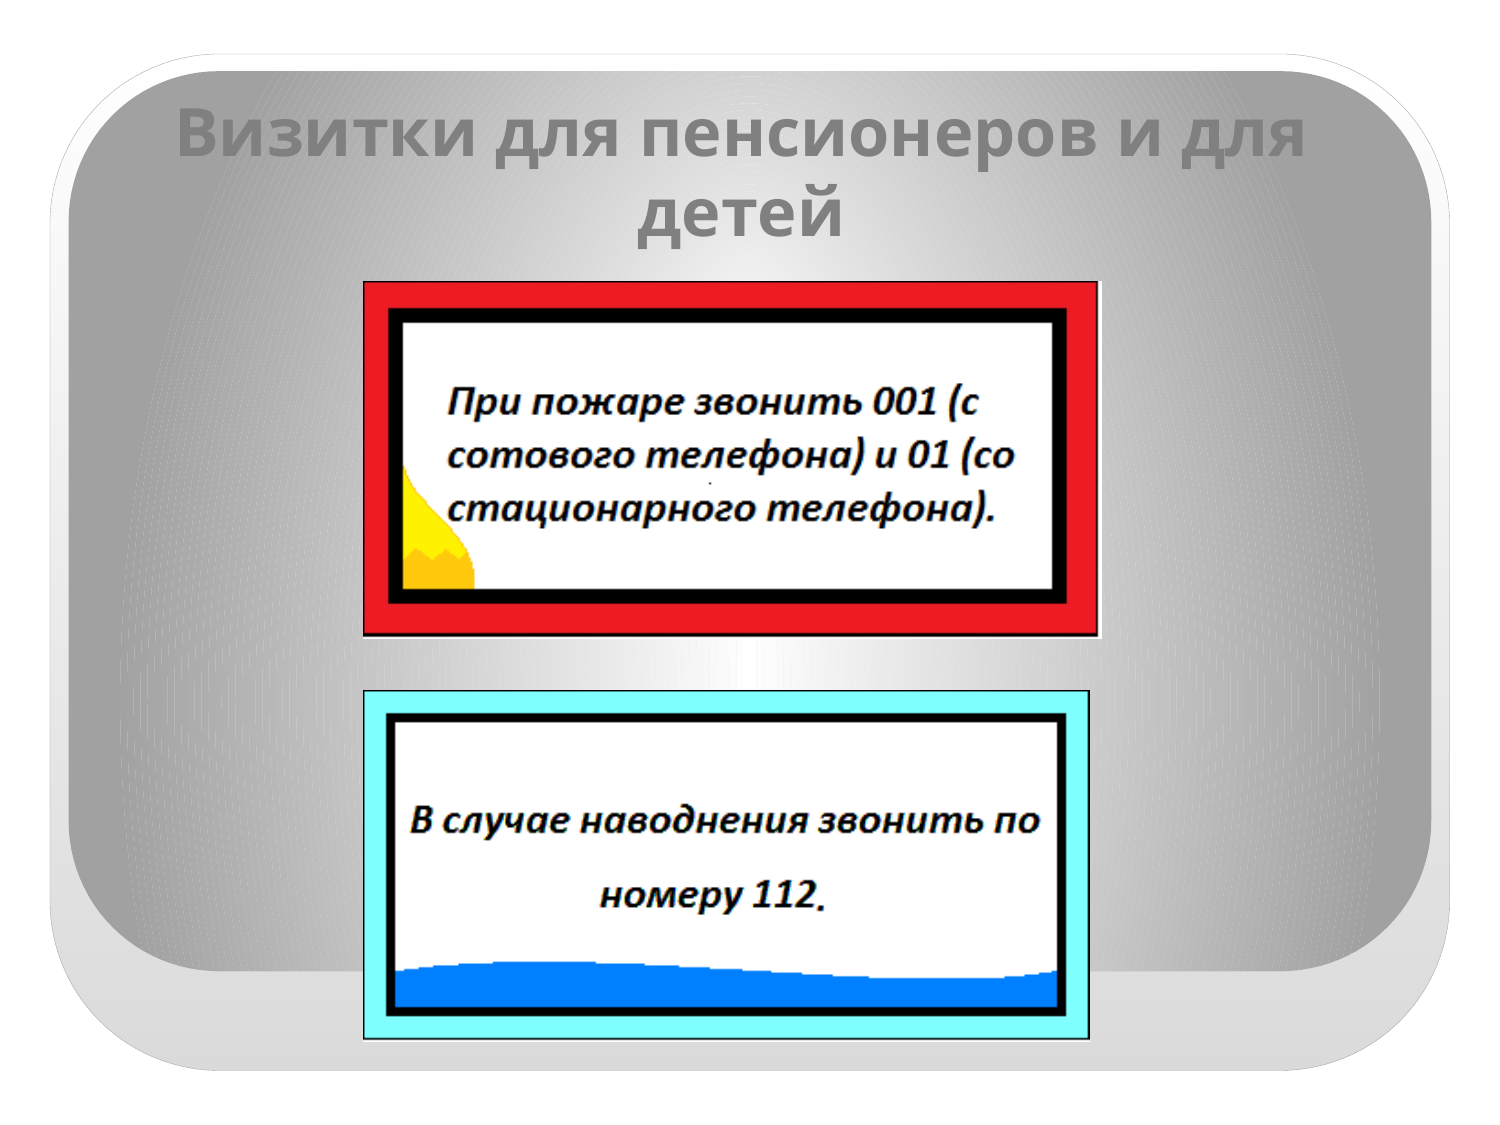

# Визитки для пенсионеров и для детей